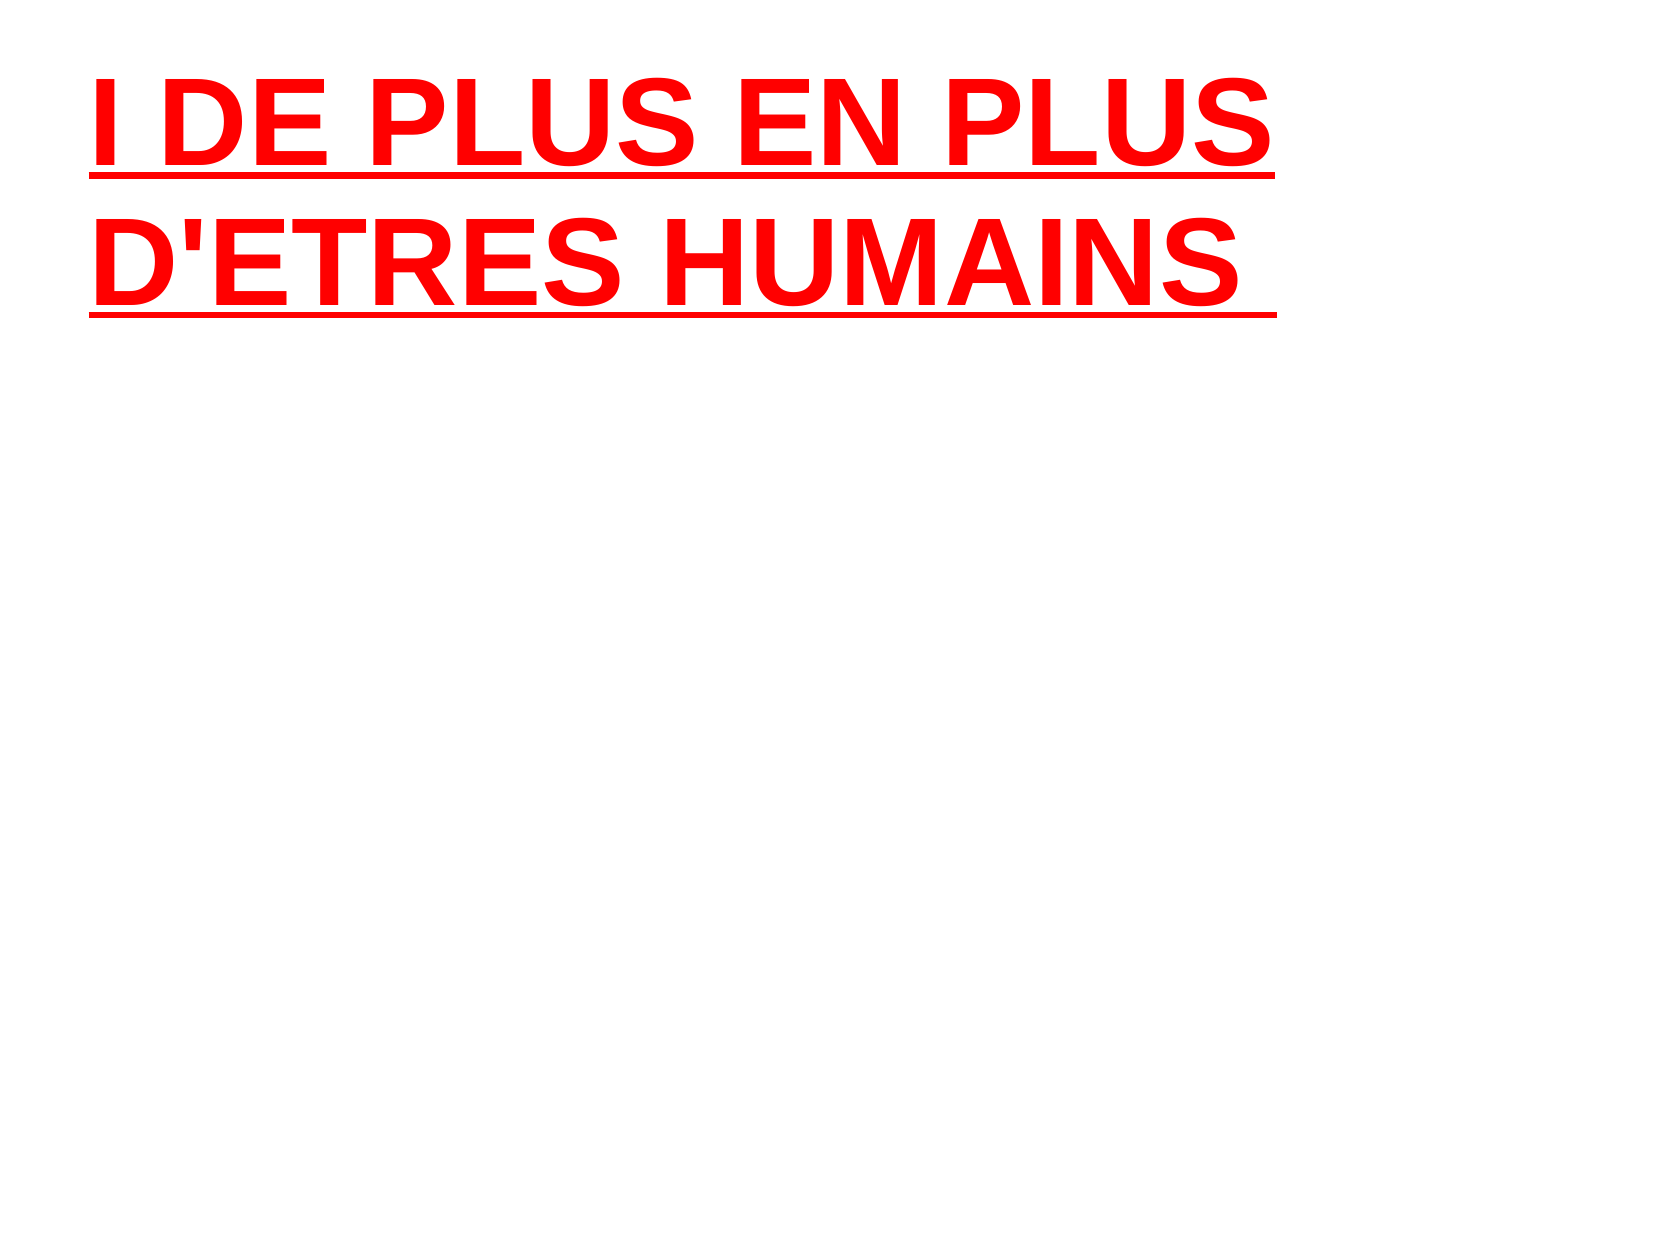

# I DE PLUS EN PLUS D'ETRES HUMAINS